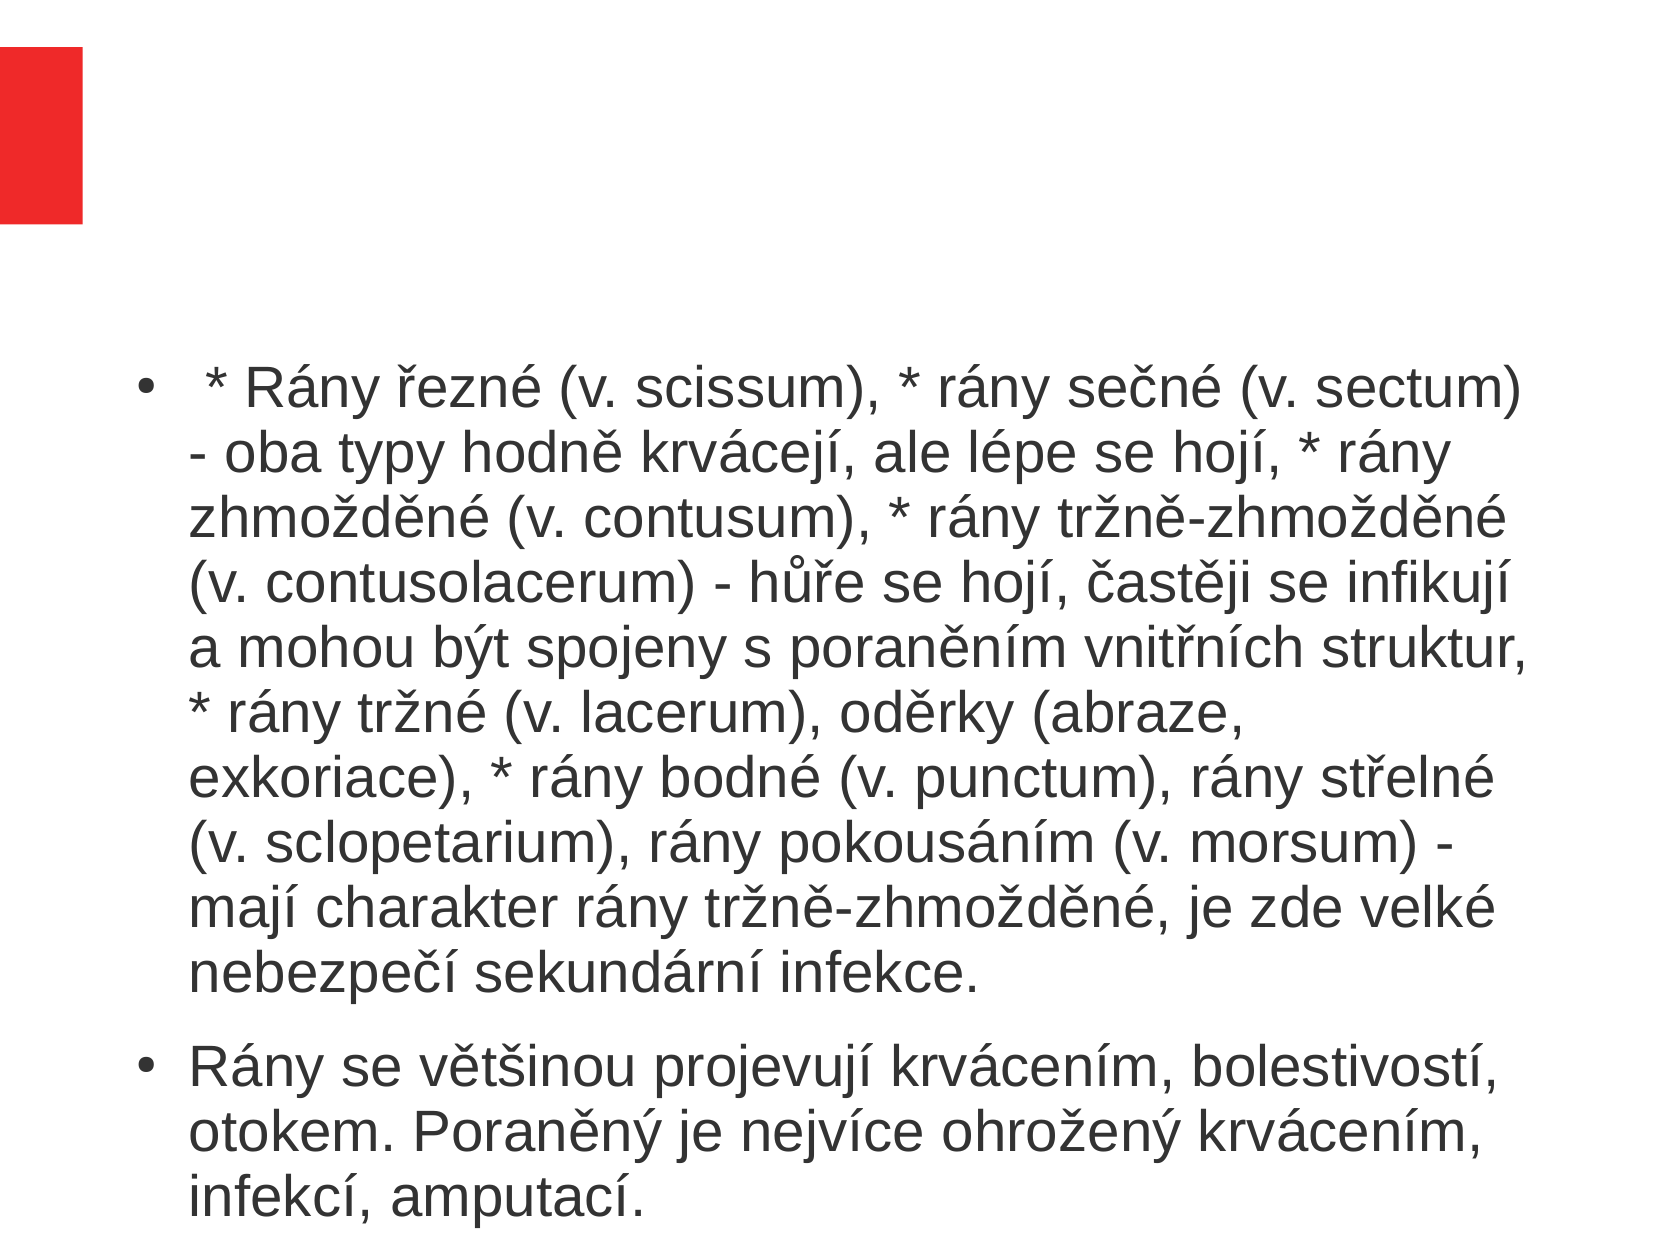

#
 * Rány řezné (v. scissum), * rány sečné (v. sectum) - oba typy hodně krvácejí, ale lépe se hojí, * rány zhmožděné (v. contusum), * rány tržně-zhmožděné (v. contusolacerum) - hůře se hojí, častěji se infikují a mohou být spojeny s poraněním vnitřních struktur, * rány tržné (v. lacerum), oděrky (abraze, exkoriace), * rány bodné (v. punctum), rány střelné (v. sclopetarium), rány pokousáním (v. morsum) - mají charakter rány tržně-zhmožděné, je zde velké nebezpečí sekundární infekce.
Rány se většinou projevují krvácením, bolestivostí, otokem. Poraněný je nejvíce ohrožený krvácením, infekcí, amputací.
První pomoc: * Menší poranění pouze dezinfikujeme a kryjeme,* u velkých ran je prioritou zástava krvácení, případně znehybnění končetiny,* zaklíněná cizí tělesa z rány NIKDY nevyndáváme, pokud by bránila transportu, pouze je zkrátíme,* poraněného transportujeme do zdravotnického zařízení.